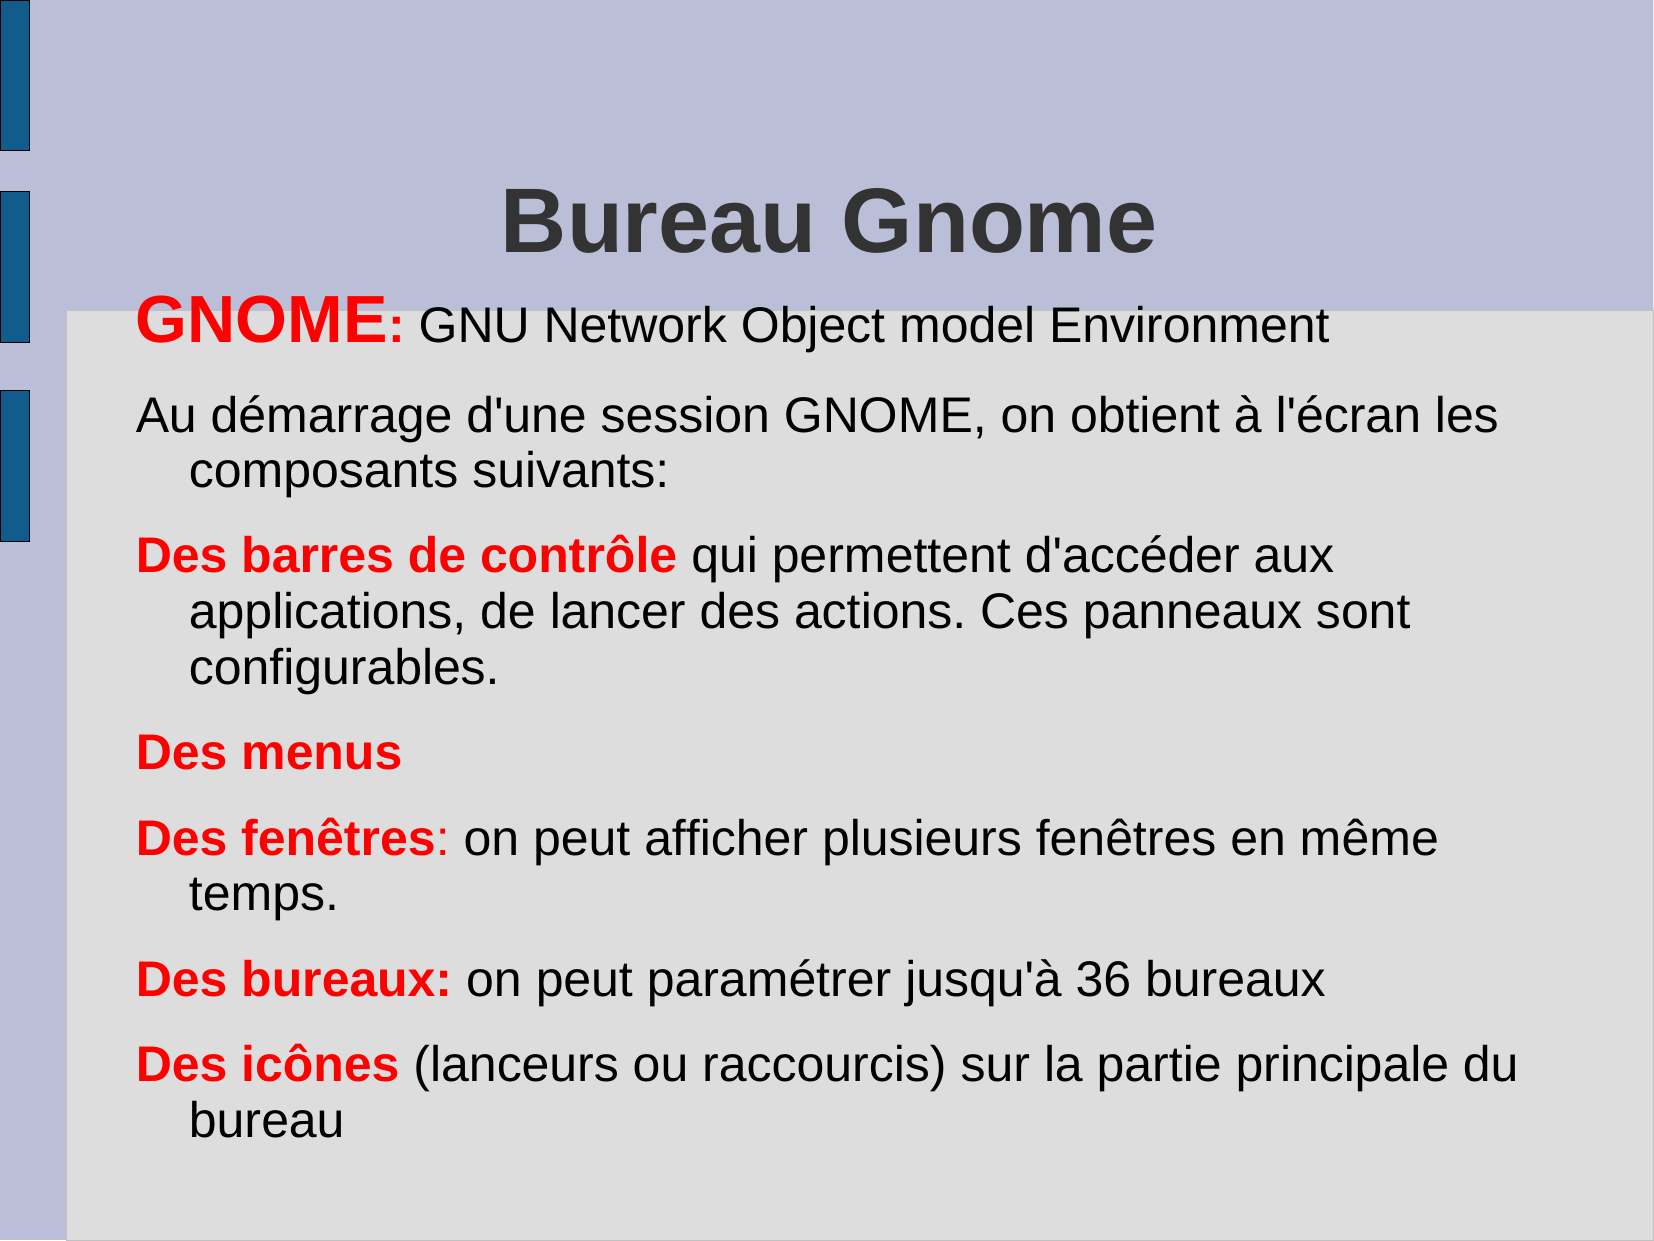

# Bureau Gnome
GNOME: GNU Network Object model Environment
Au démarrage d'une session GNOME, on obtient à l'écran les composants suivants:
Des barres de contrôle qui permettent d'accéder aux applications, de lancer des actions. Ces panneaux sont configurables.
Des menus
Des fenêtres: on peut afficher plusieurs fenêtres en même temps.
Des bureaux: on peut paramétrer jusqu'à 36 bureaux
Des icônes (lanceurs ou raccourcis) sur la partie principale du bureau